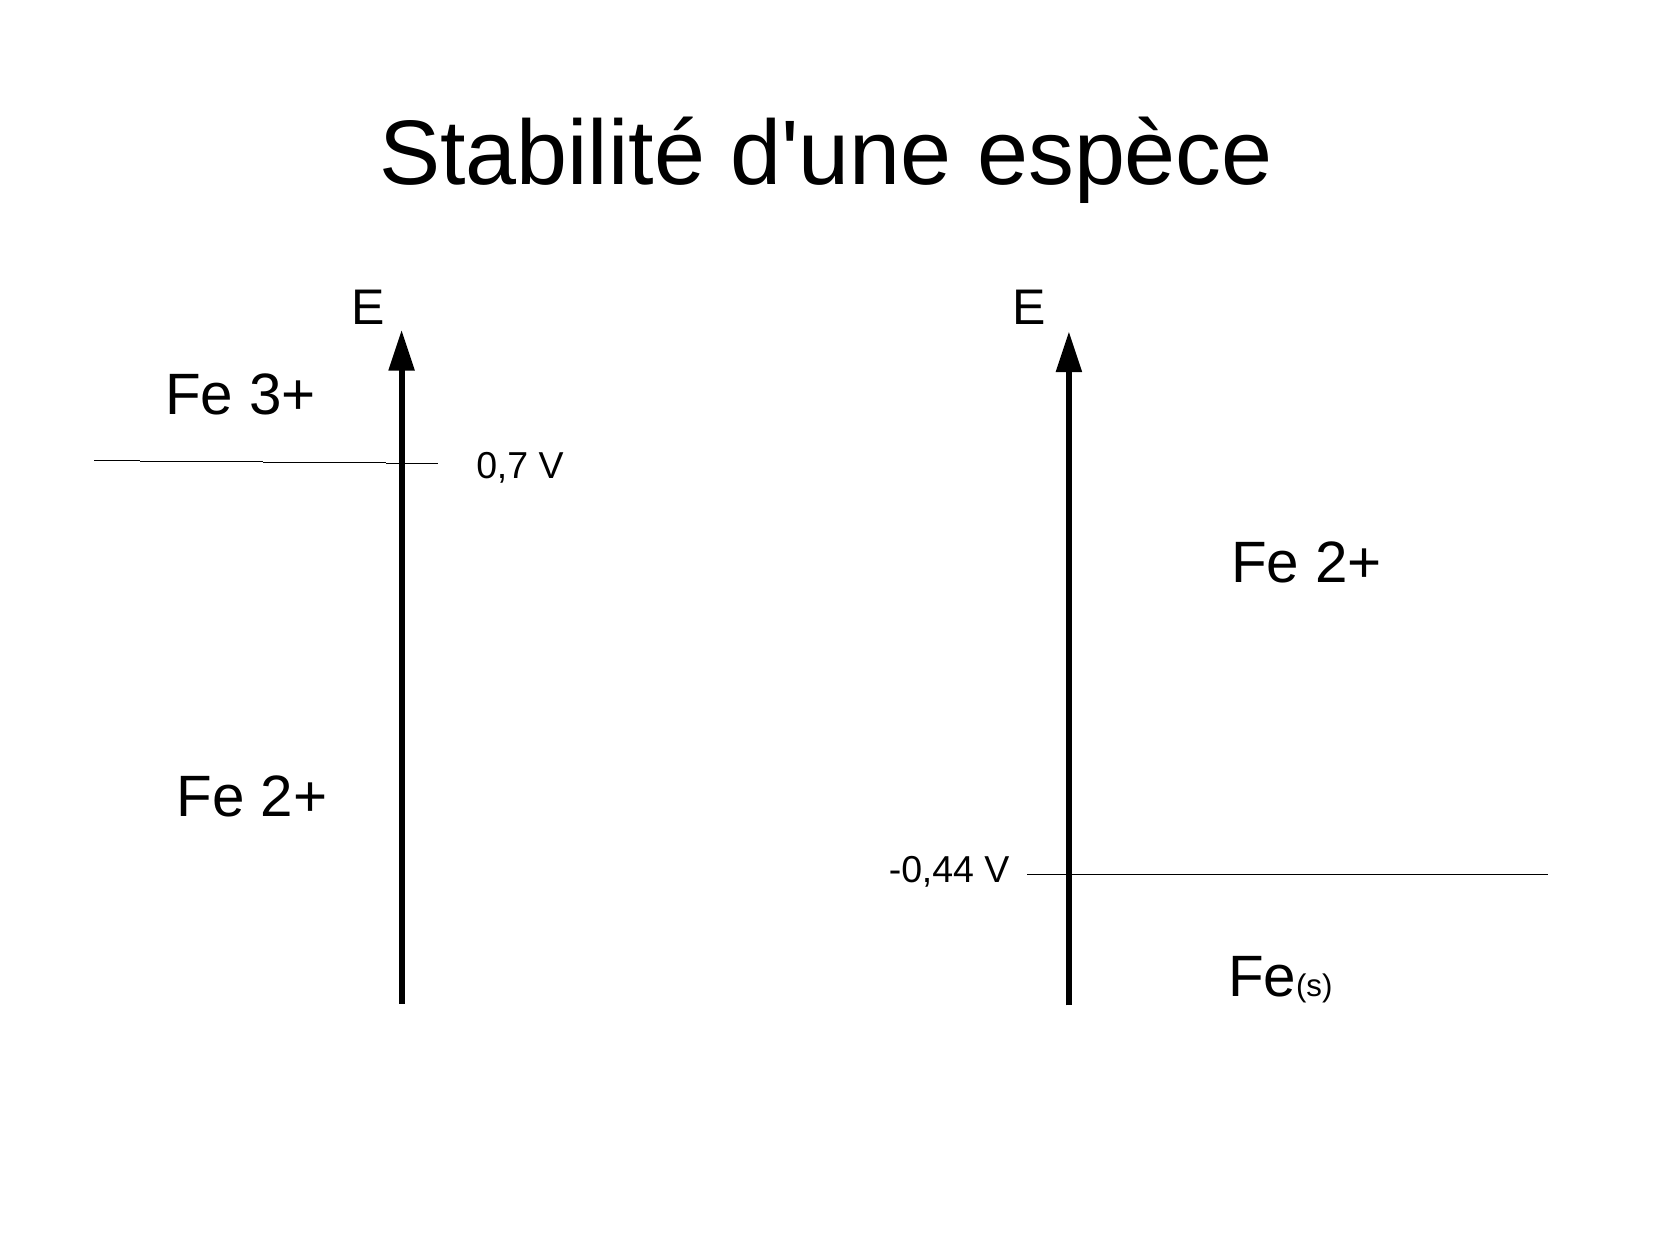

# Stabilité d'une espèce
E
E
Fe 3+
0,7 V
Fe 2+
Fe 2+
-0,44 V
Fe(s)